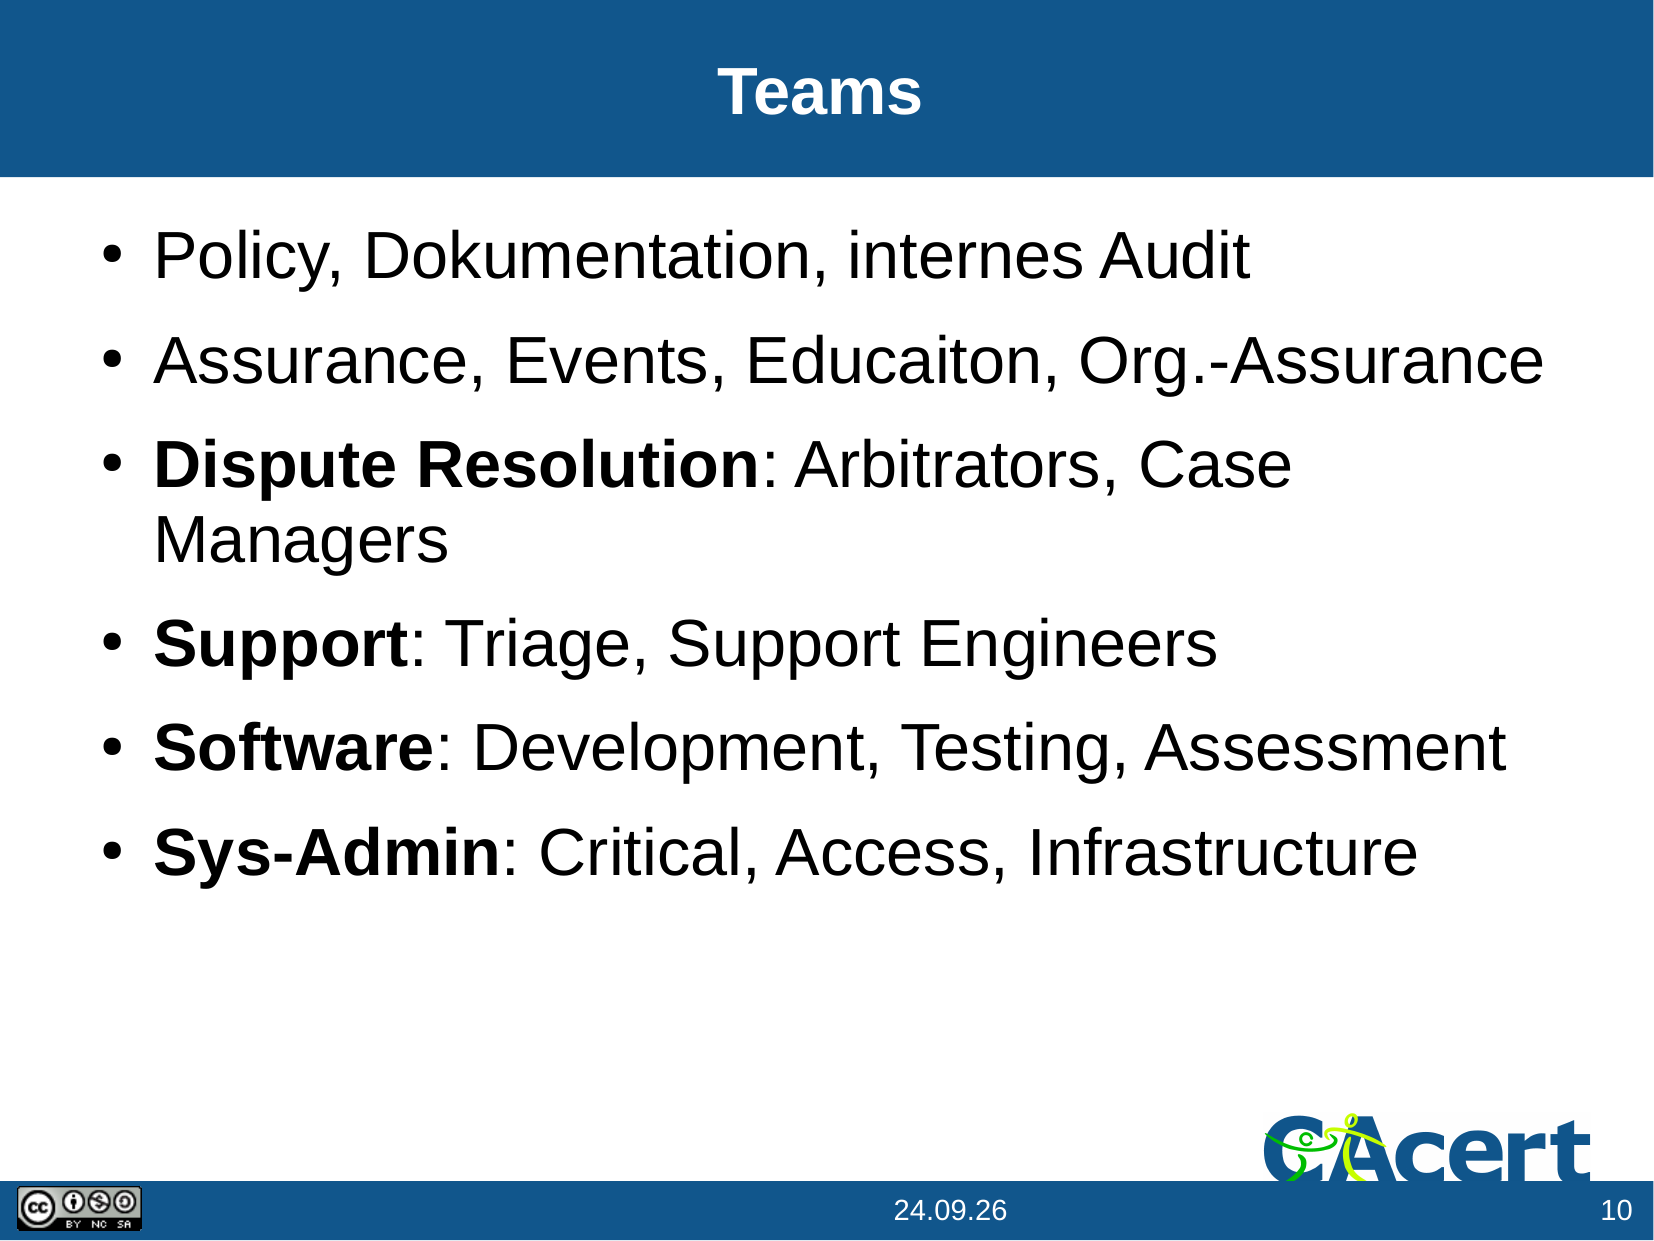

# Teams
Policy, Dokumentation, internes Audit
Assurance, Events, Educaiton, Org.-Assurance
Dispute Resolution: Arbitrators, Case Managers
Support: Triage, Support Engineers
Software: Development, Testing, Assessment
Sys-Admin: Critical, Access, Infrastructure